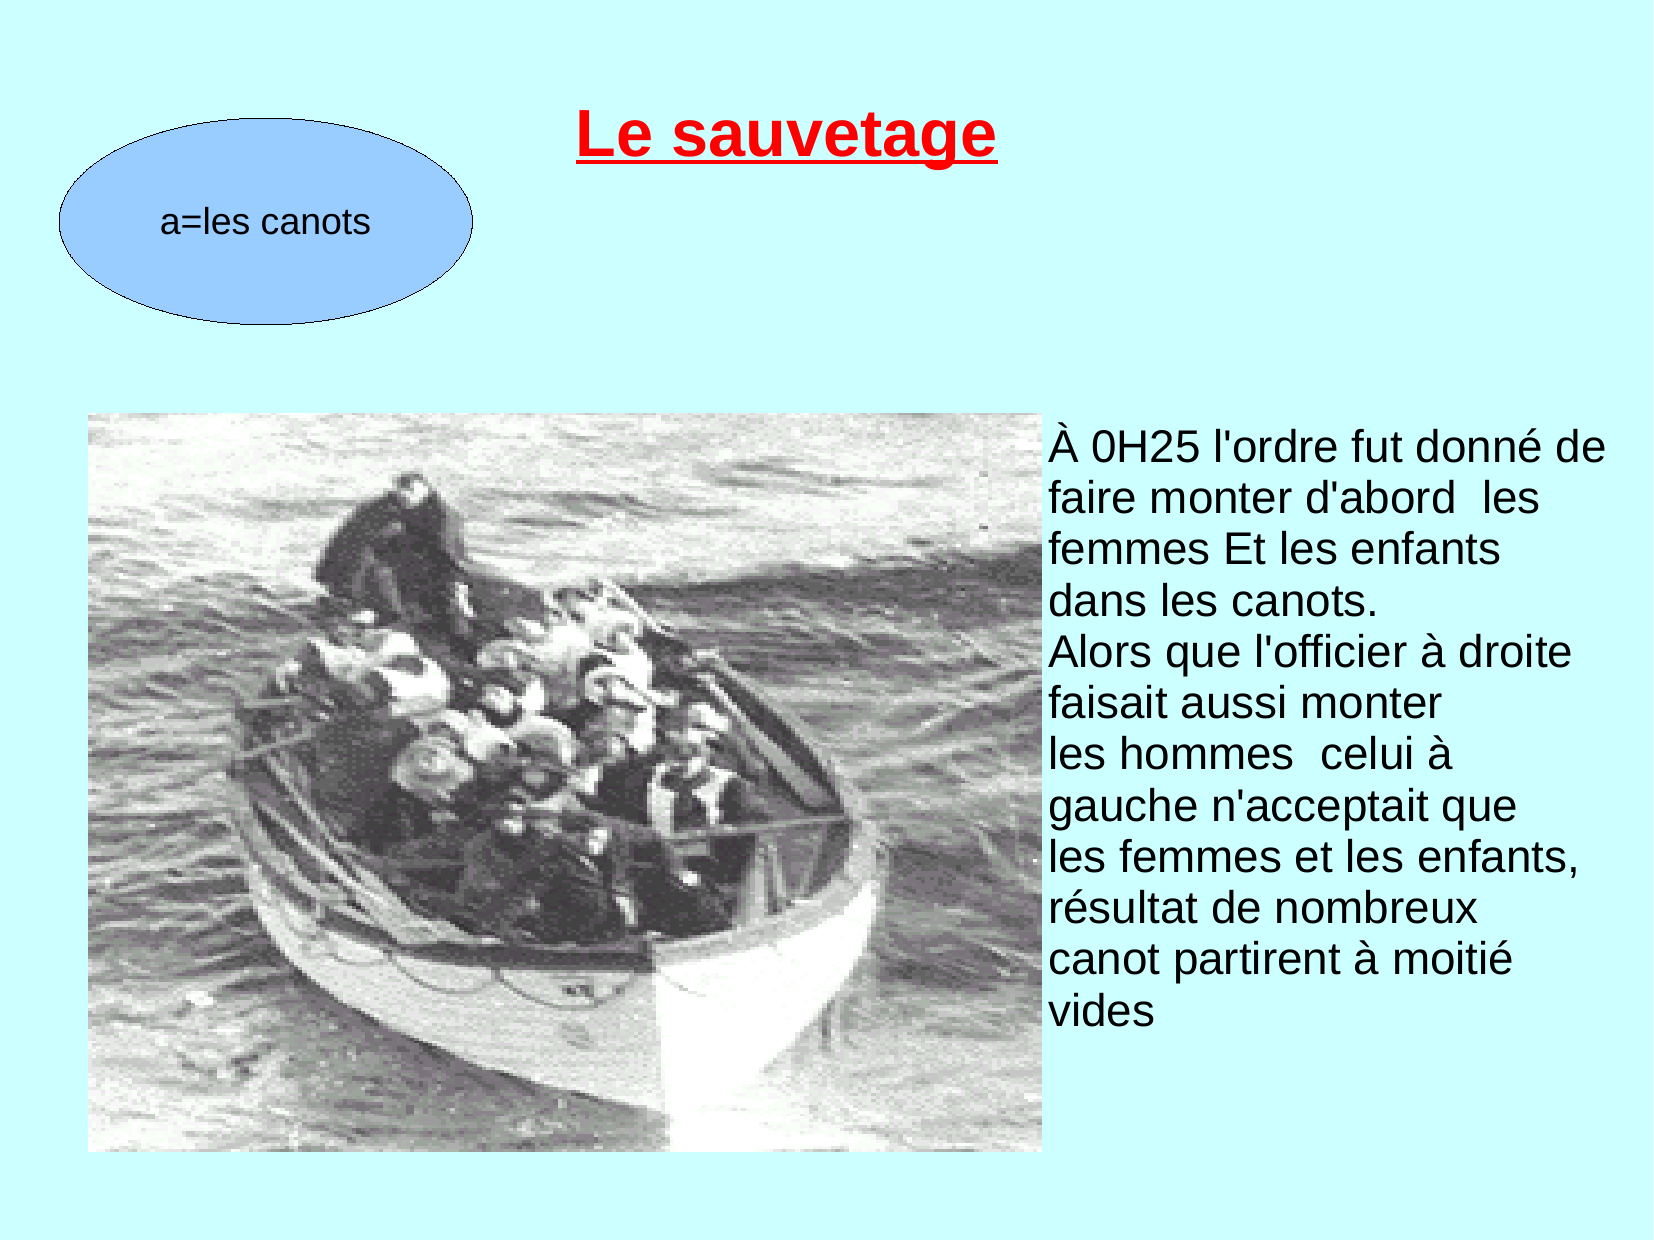

Le sauvetage
a=les canots
À 0H25 l'ordre fut donné de faire monter d'abord les femmes Et les enfants dans les canots.
Alors que l'officier à droite
faisait aussi monter
les hommes celui à gauche n'acceptait que
les femmes et les enfants,
résultat de nombreux
canot partirent à moitié
vides